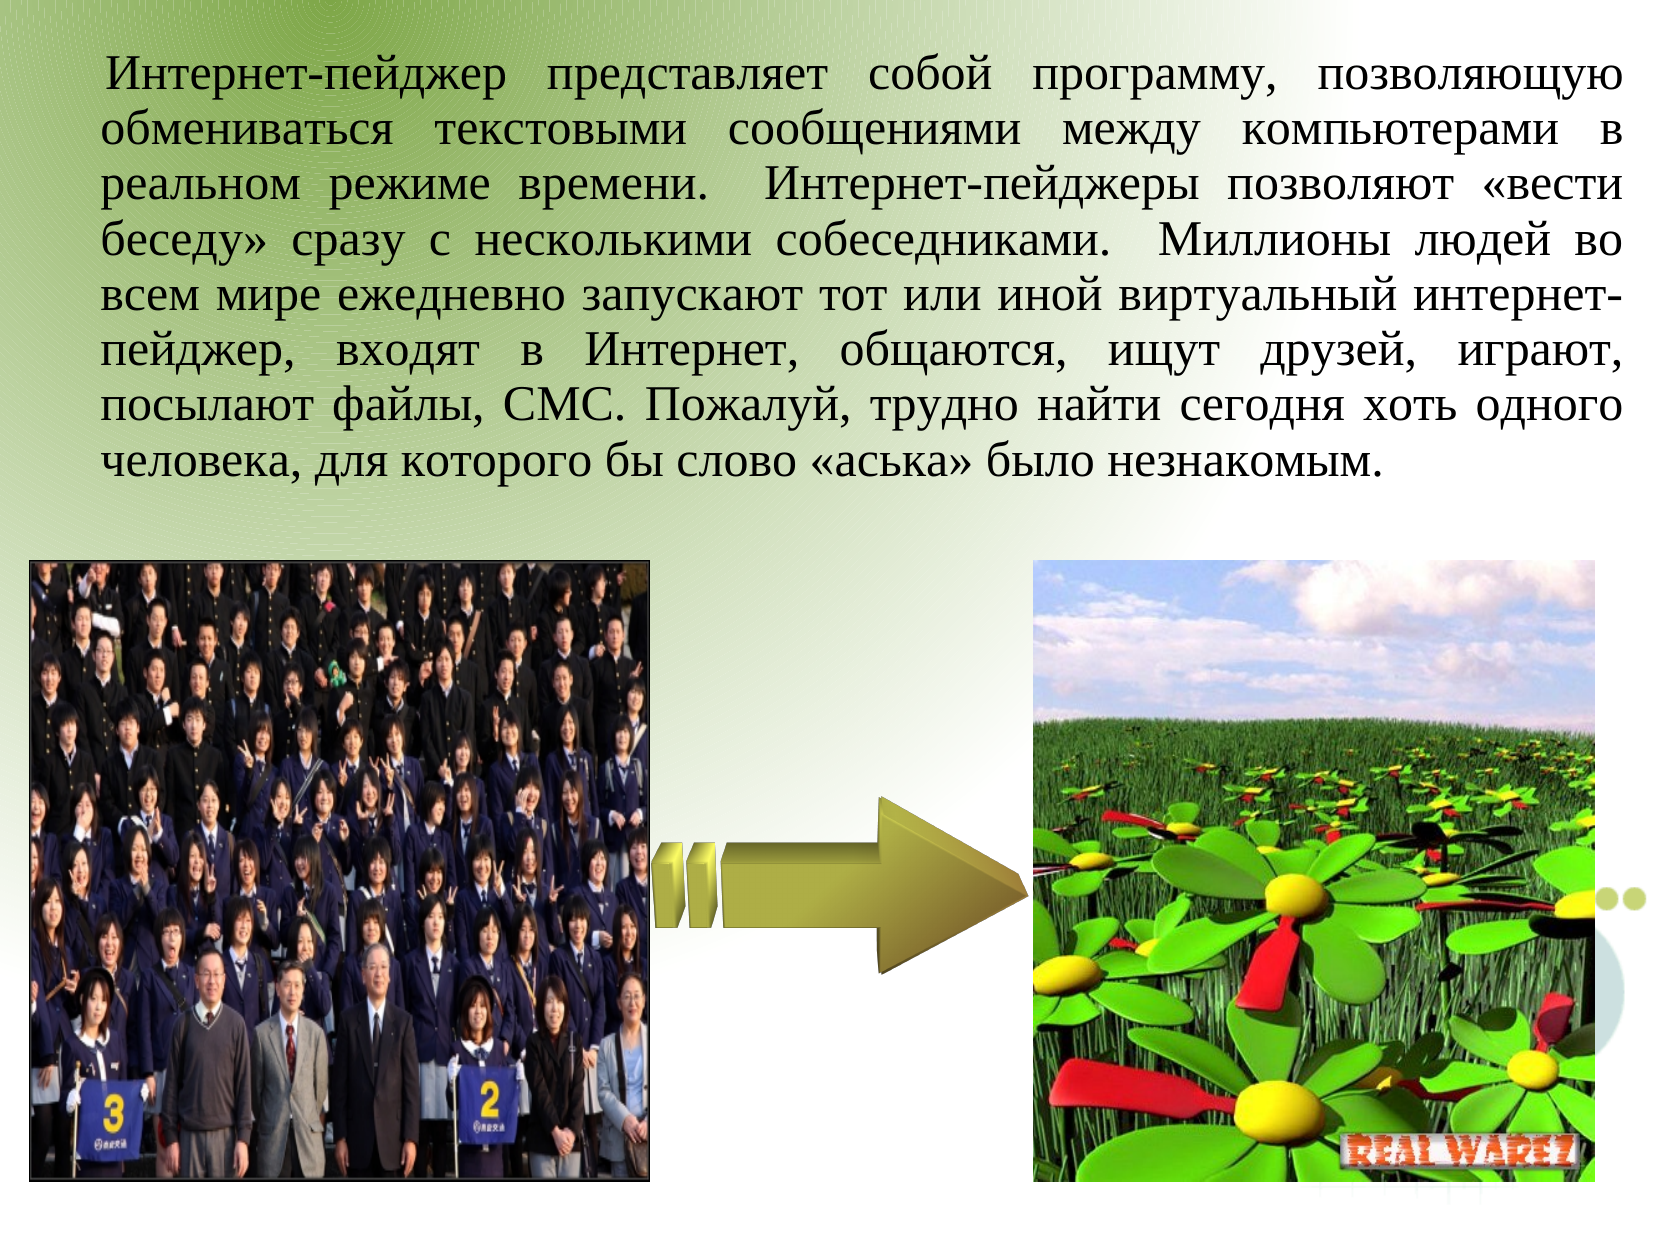

# Интернет-пейджер представляет собой программу, позволяющую обмениваться текстовыми сообщениями между компьютерами в реальном режиме времени. Интернет-пейджеры позволяют «вести беседу» сразу с несколькими собеседниками. Миллионы людей во всем мире ежедневно запускают тот или иной виртуальный интернет-пейджер, входят в Интернет, общаются, ищут друзей, играют, посылают файлы, СМС. Пожалуй, трудно найти сегодня хоть одного человека, для которого бы слово «аська» было незнакомым.